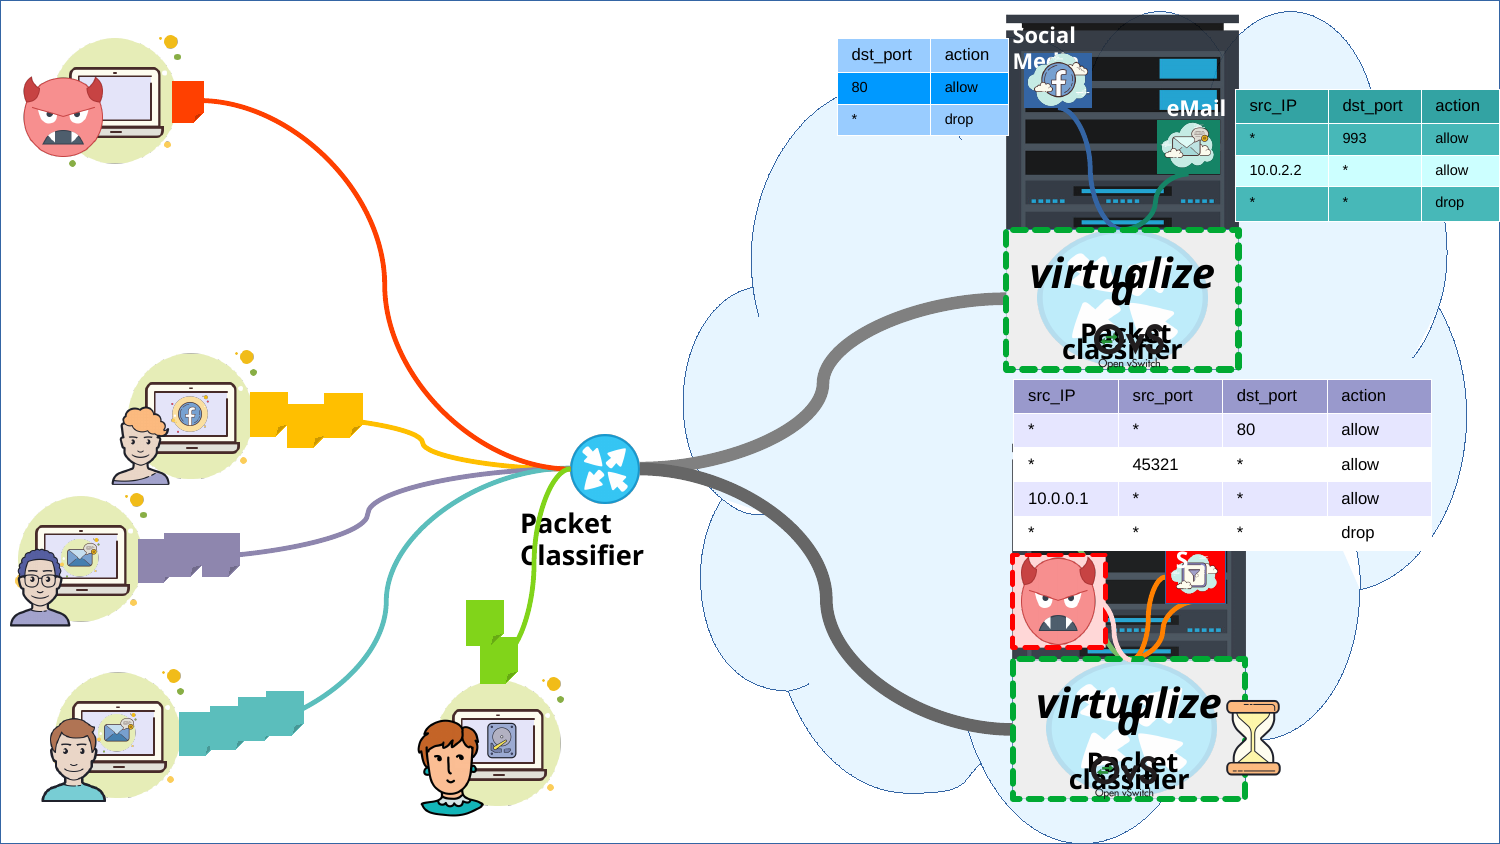

Social Media
| dst\_port | action |
| --- | --- |
| 80 | allow |
| \* | drop |
eMail
| src\_IP | dst\_port | action |
| --- | --- | --- |
| \* | 993 | allow |
| 10.0.2.2 | \* | allow |
| \* | \* | drop |
virtualized
 Packet classifier
| src\_IP | src\_port | dst\_port | action |
| --- | --- | --- | --- |
| \* | \* | 80 | allow |
| \* | 45321 | \* | allow |
| 10.0.0.1 | \* | \* | allow |
| \* | \* | \* | drop |
Storage
Packet Classifier
IDS
virtualized
 Packet classifier